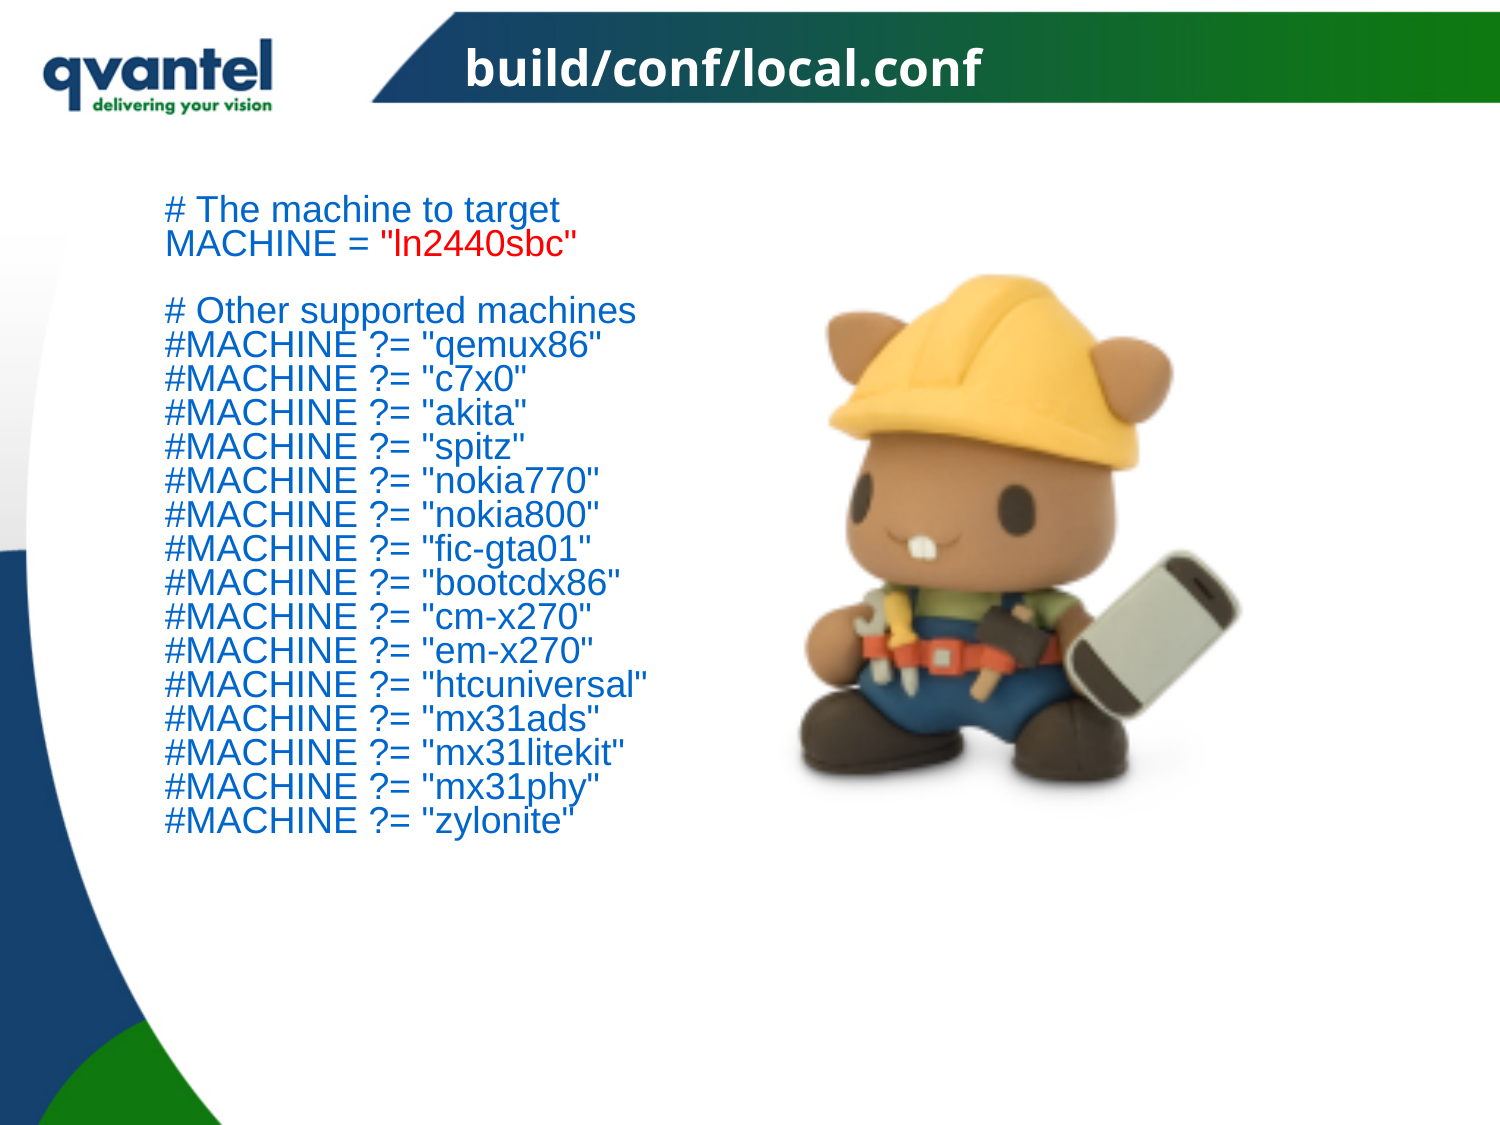

# build/conf/local.conf
# The machine to target
MACHINE = "ln2440sbc"
# Other supported machines
#MACHINE ?= "qemux86"
#MACHINE ?= "c7x0"
#MACHINE ?= "akita"
#MACHINE ?= "spitz"
#MACHINE ?= "nokia770"
#MACHINE ?= "nokia800"
#MACHINE ?= "fic-gta01"
#MACHINE ?= "bootcdx86"
#MACHINE ?= "cm-x270"
#MACHINE ?= "em-x270"
#MACHINE ?= "htcuniversal"
#MACHINE ?= "mx31ads"
#MACHINE ?= "mx31litekit"
#MACHINE ?= "mx31phy"
#MACHINE ?= "zylonite"
© 2007 Qvantel Oy - http://www.qvantel.com